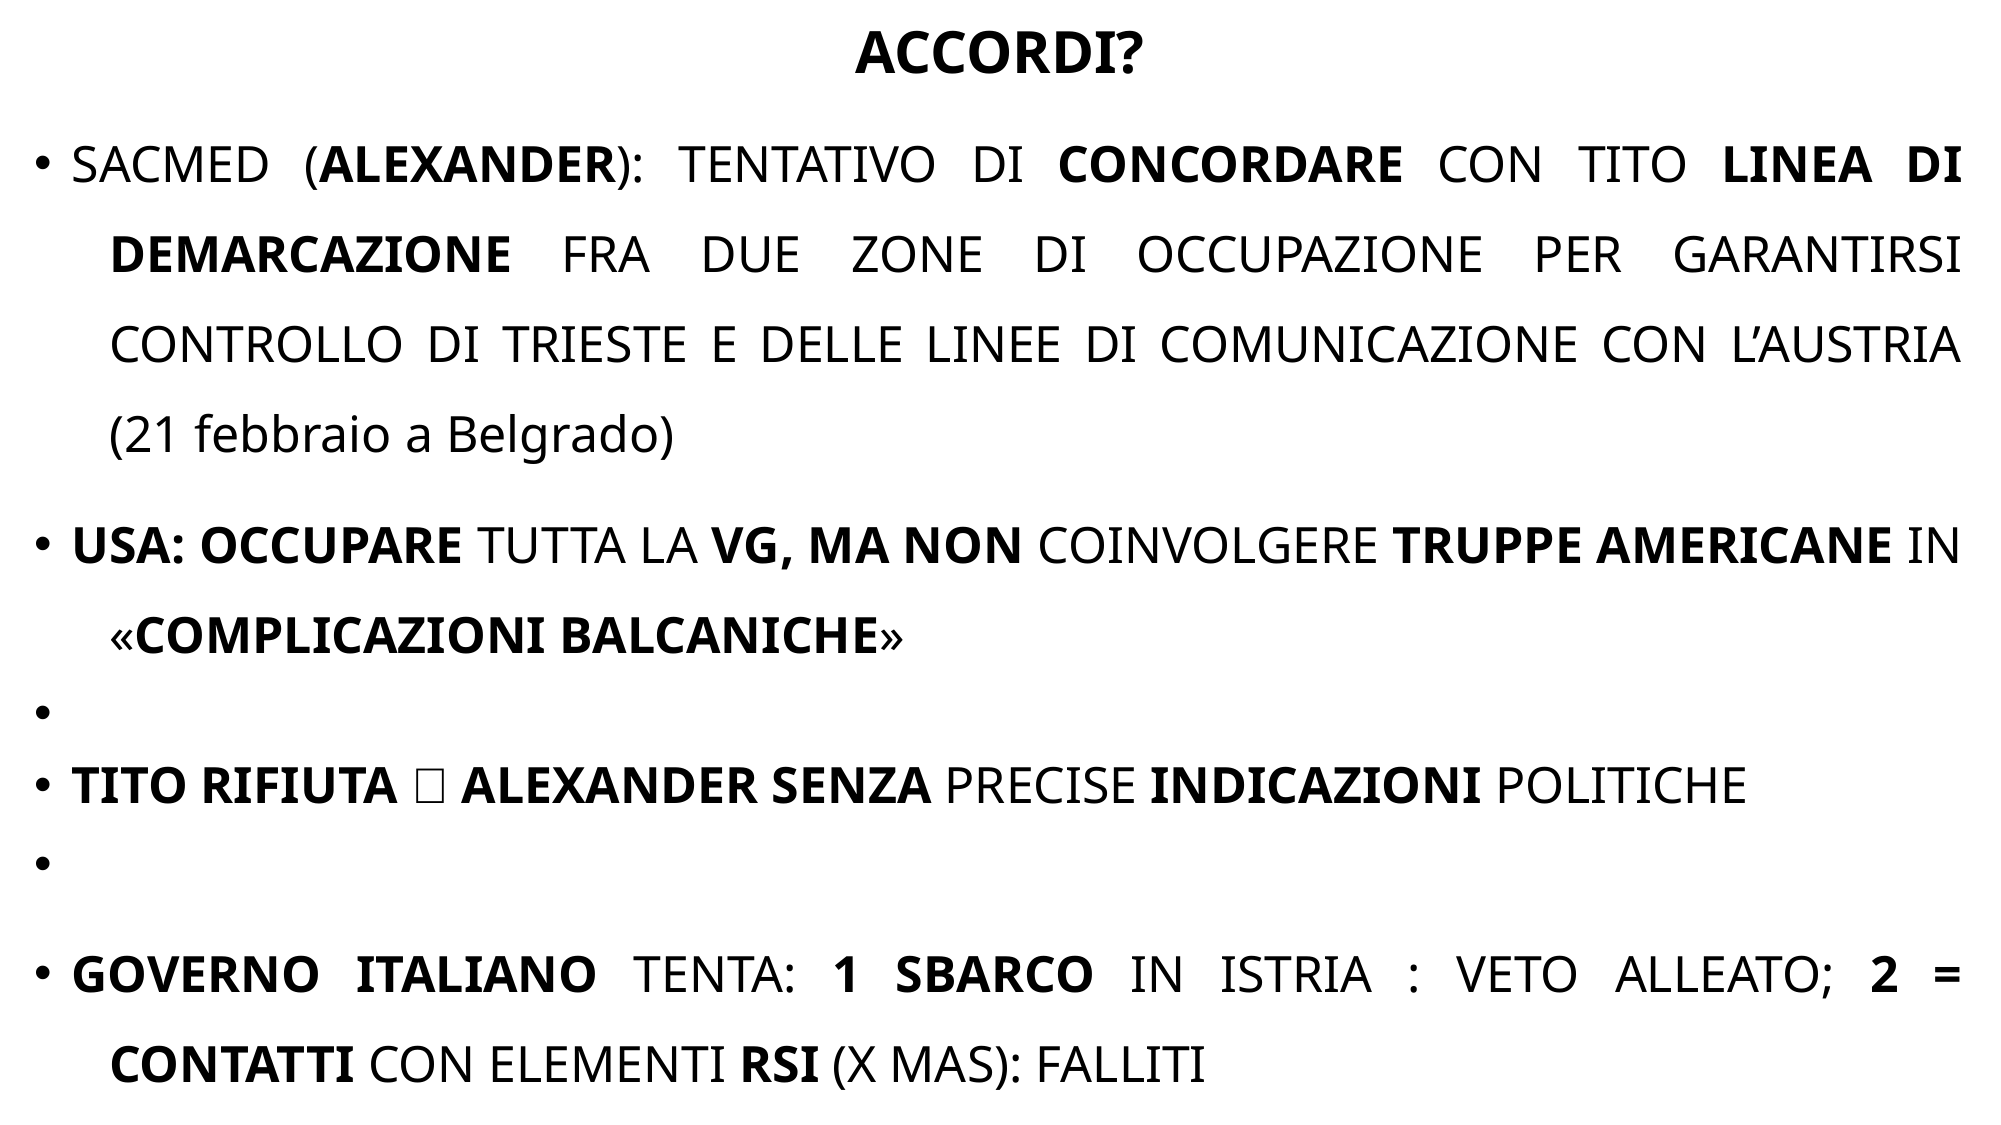

# ACCORDI?
SACMED (ALEXANDER): TENTATIVO DI CONCORDARE CON TITO LINEA DI DEMARCAZIONE FRA DUE ZONE DI OCCUPAZIONE PER GARANTIRSI CONTROLLO DI TRIESTE E DELLE LINEE DI COMUNICAZIONE CON L’AUSTRIA (21 febbraio a Belgrado)
USA: OCCUPARE TUTTA LA VG, MA NON COINVOLGERE TRUPPE AMERICANE IN «COMPLICAZIONI BALCANICHE»
TITO RIFIUTA  ALEXANDER SENZA PRECISE INDICAZIONI POLITICHE
GOVERNO ITALIANO TENTA: 1 SBARCO IN ISTRIA : VETO ALLEATO; 2 = CONTATTI CON ELEMENTI RSI (X MAS): FALLITI